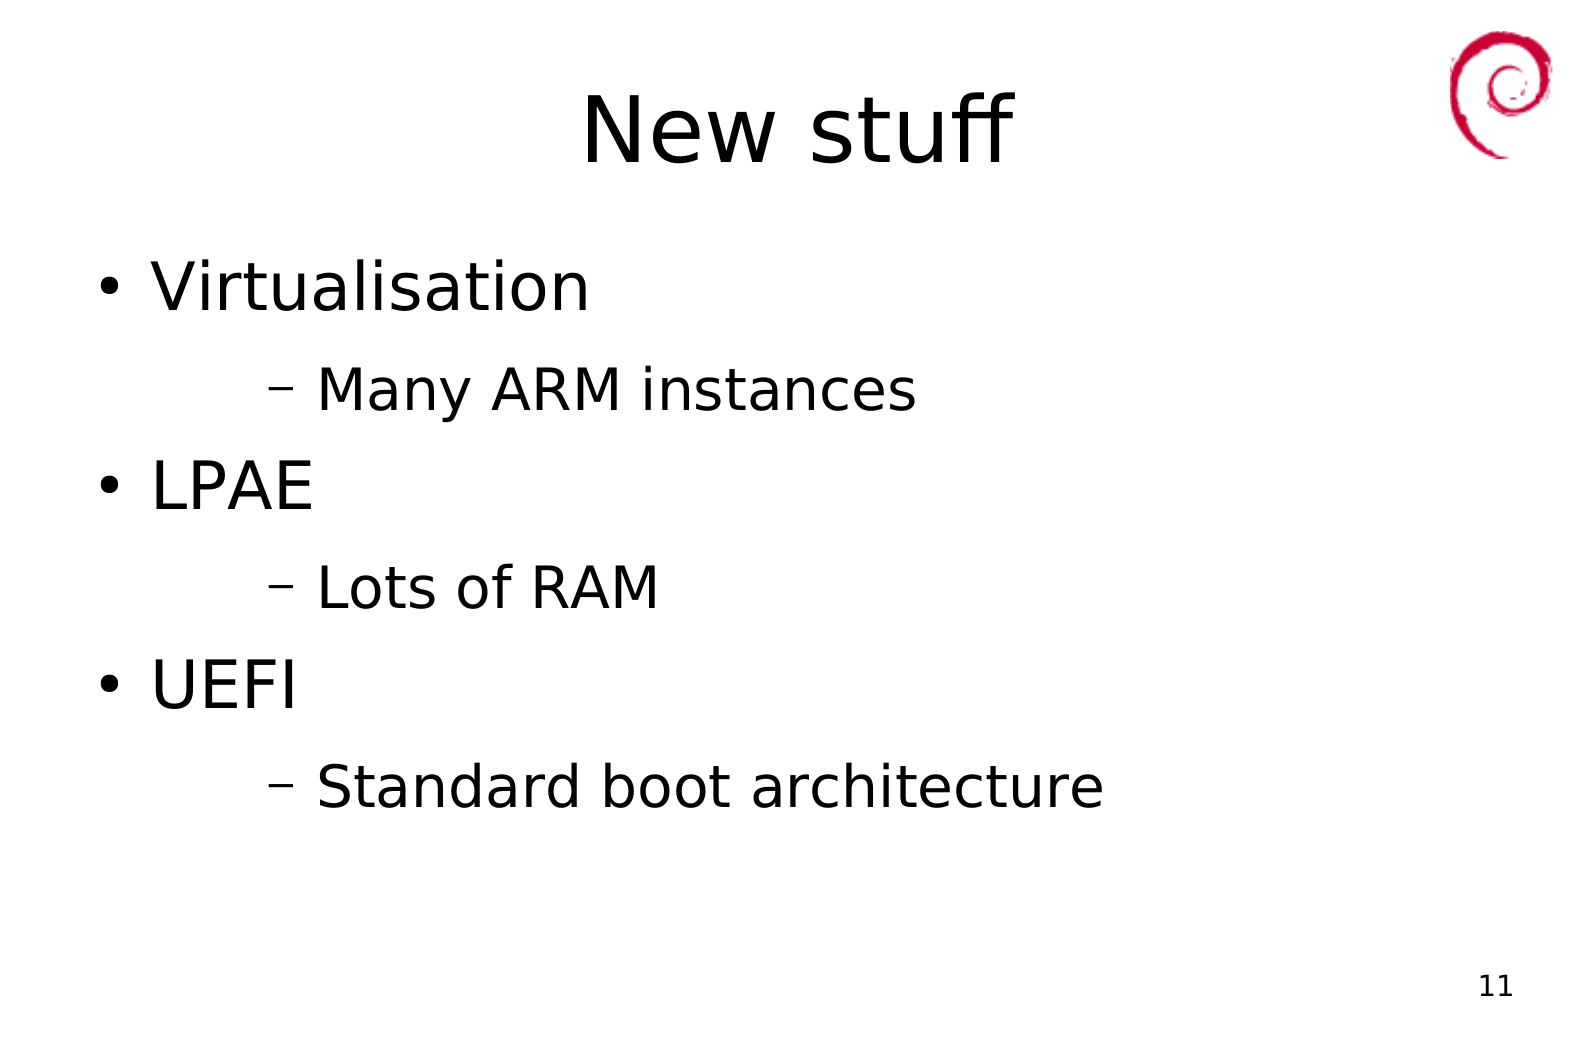

# New stuff
Virtualisation
Many ARM instances
LPAE
Lots of RAM
UEFI
Standard boot architecture
11